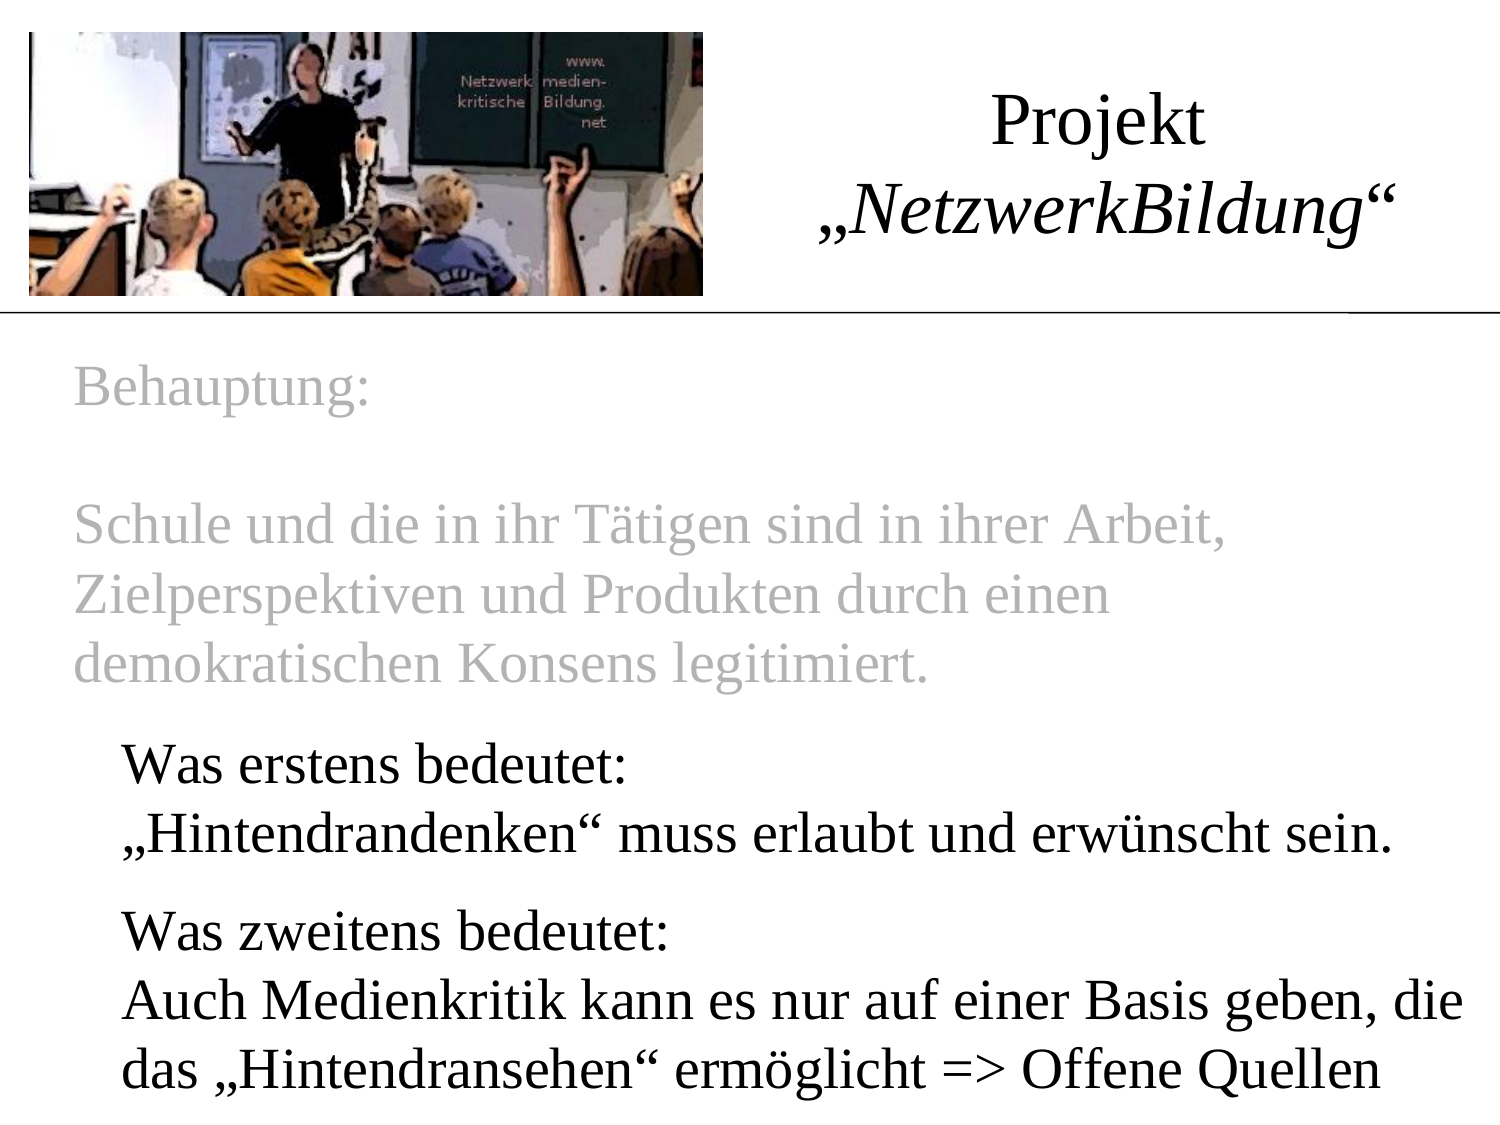

Projekt
„NetzwerkBildung“
Behauptung:
Schule und die in ihr Tätigen sind in ihrer Arbeit, Zielperspektiven und Produkten durch einen demokratischen Konsens legitimiert.
Was erstens bedeutet:
„Hintendrandenken“ muss erlaubt und erwünscht sein.
Was zweitens bedeutet:
Auch Medienkritik kann es nur auf einer Basis geben, die das „Hintendransehen“ ermöglicht => Offene Quellen